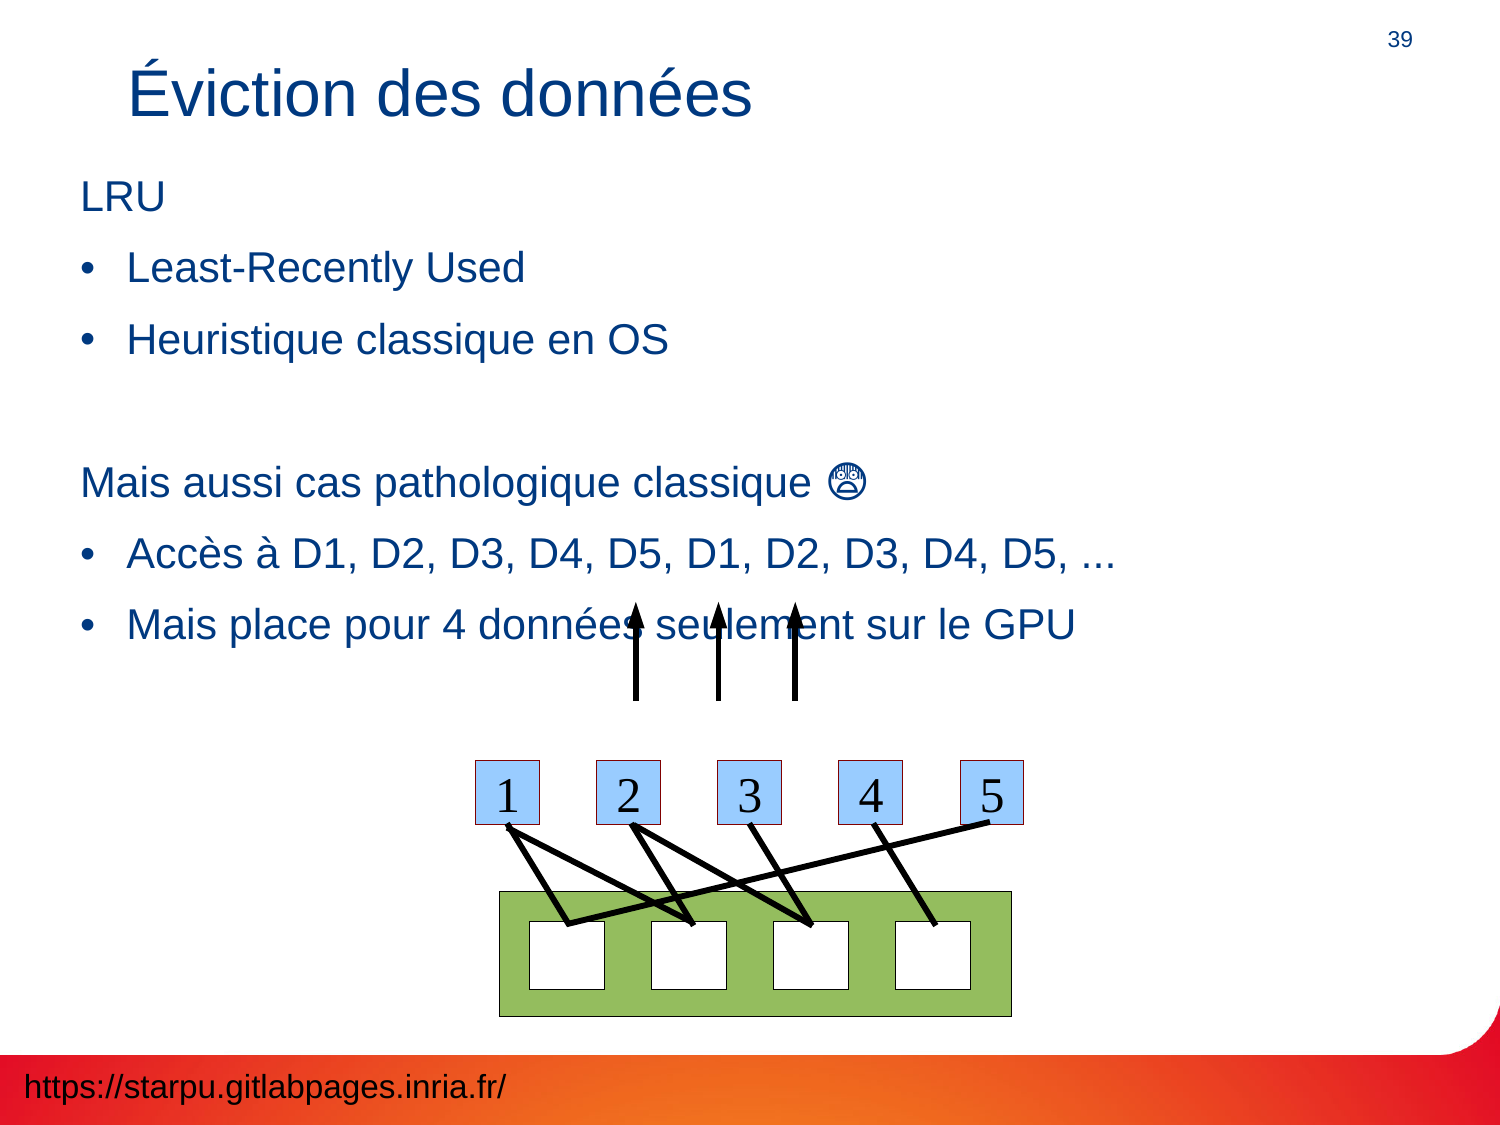

# Éviction des données
LRU
Least-Recently Used
Heuristique classique en OS
Mais aussi cas pathologique classique 😨
Accès à D1, D2, D3, D4, D5, D1, D2, D3, D4, D5, ...
Mais place pour 4 données seulement sur le GPU
1
2
3
4
5